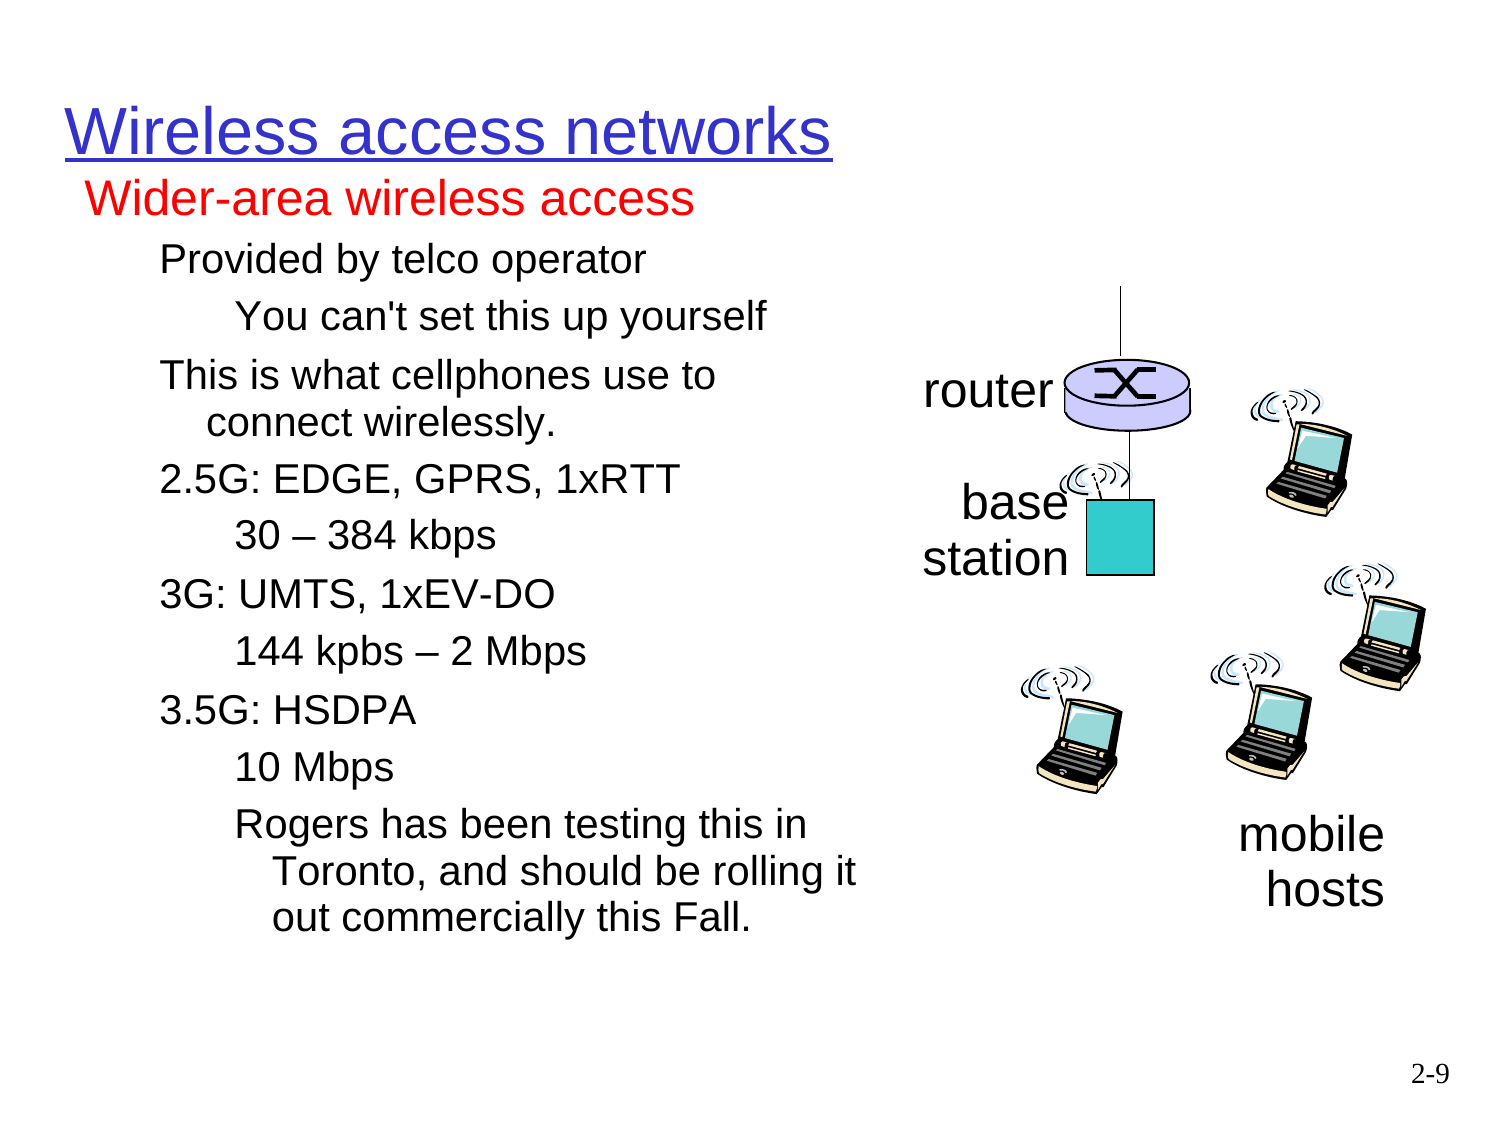

# Wireless access networks
Wider-area wireless access
Provided by telco operator
You can't set this up yourself
This is what cellphones use to connect wirelessly.
2.5G: EDGE, GPRS, 1xRTT
30 – 384 kbps
3G: UMTS, 1xEV-DO
144 kpbs – 2 Mbps
3.5G: HSDPA
10 Mbps
Rogers has been testing this in Toronto, and should be rolling it out commercially this Fall.
router
base
station
mobile
hosts
9